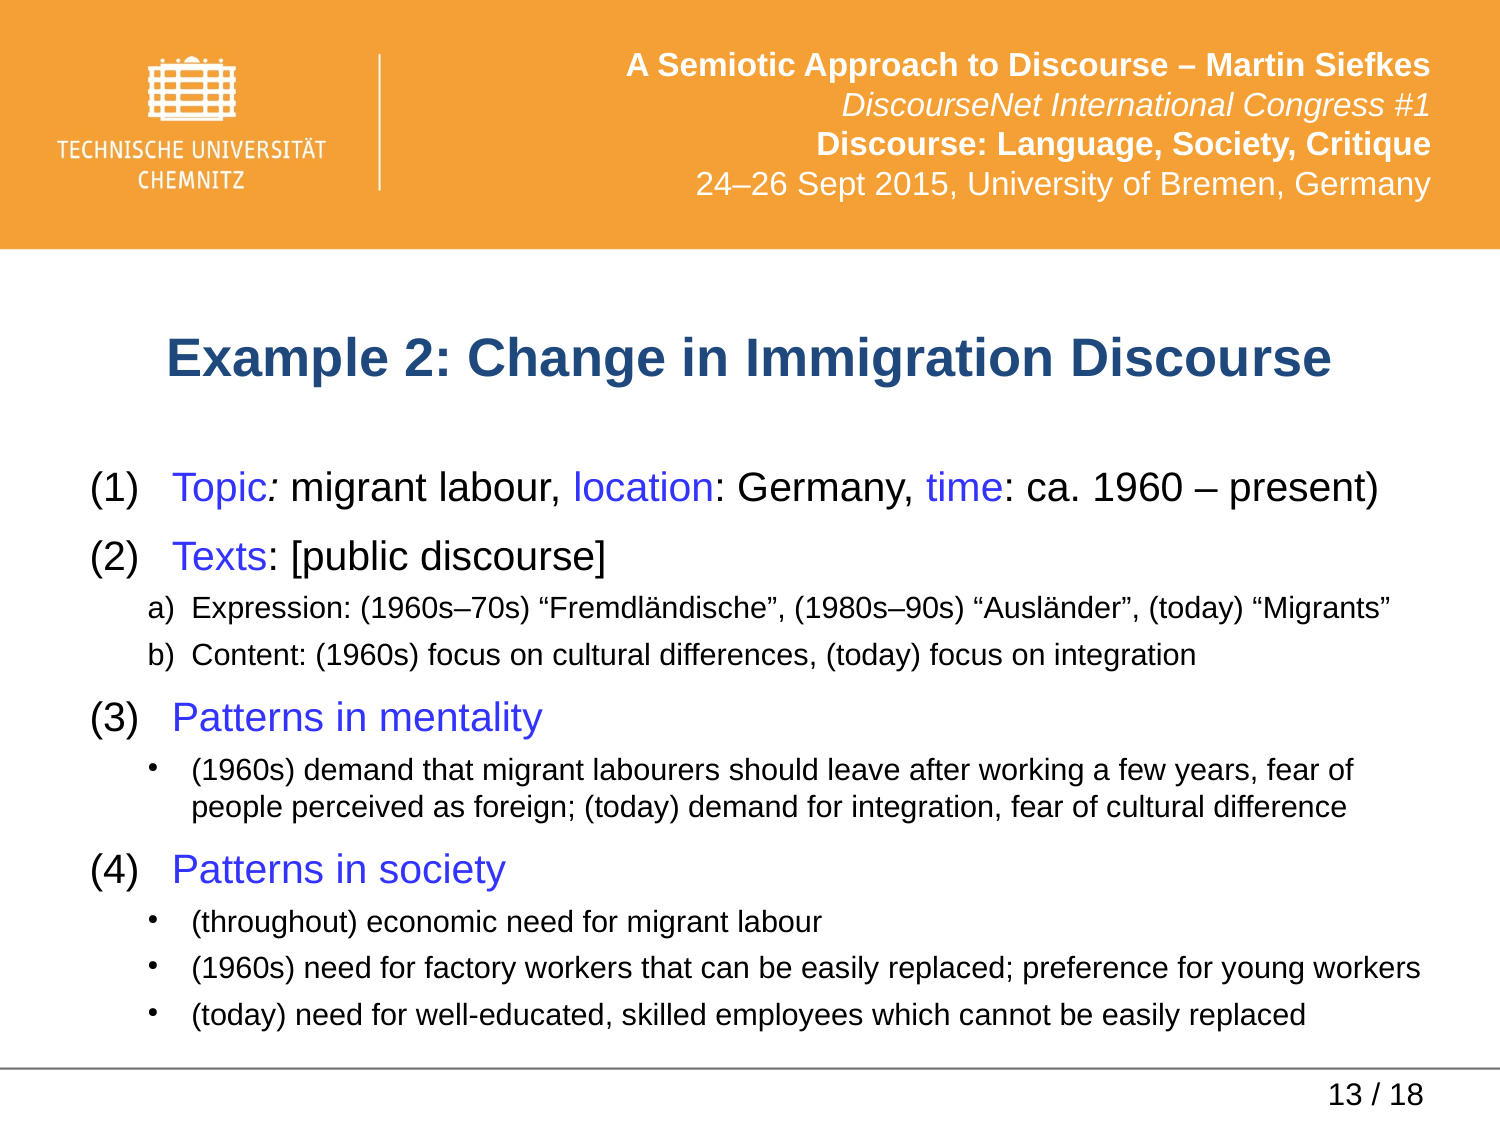

#
Example 2: Change in Immigration Discourse
 	Topic: migrant labour, location: Germany, time: ca. 1960 – present)
 	Texts: [public discourse]
Expression: (1960s–70s) “Fremdländische”, (1980s–90s) “Ausländer”, (today) “Migrants”
Content: (1960s) focus on cultural differences, (today) focus on integration
 	Patterns in mentality
(1960s) demand that migrant labourers should leave after working a few years, fear of people perceived as foreign; (today) demand for integration, fear of cultural difference
 	Patterns in society
(throughout) economic need for migrant labour
(1960s) need for factory workers that can be easily replaced; preference for young workers
(today) need for well-educated, skilled employees which cannot be easily replaced